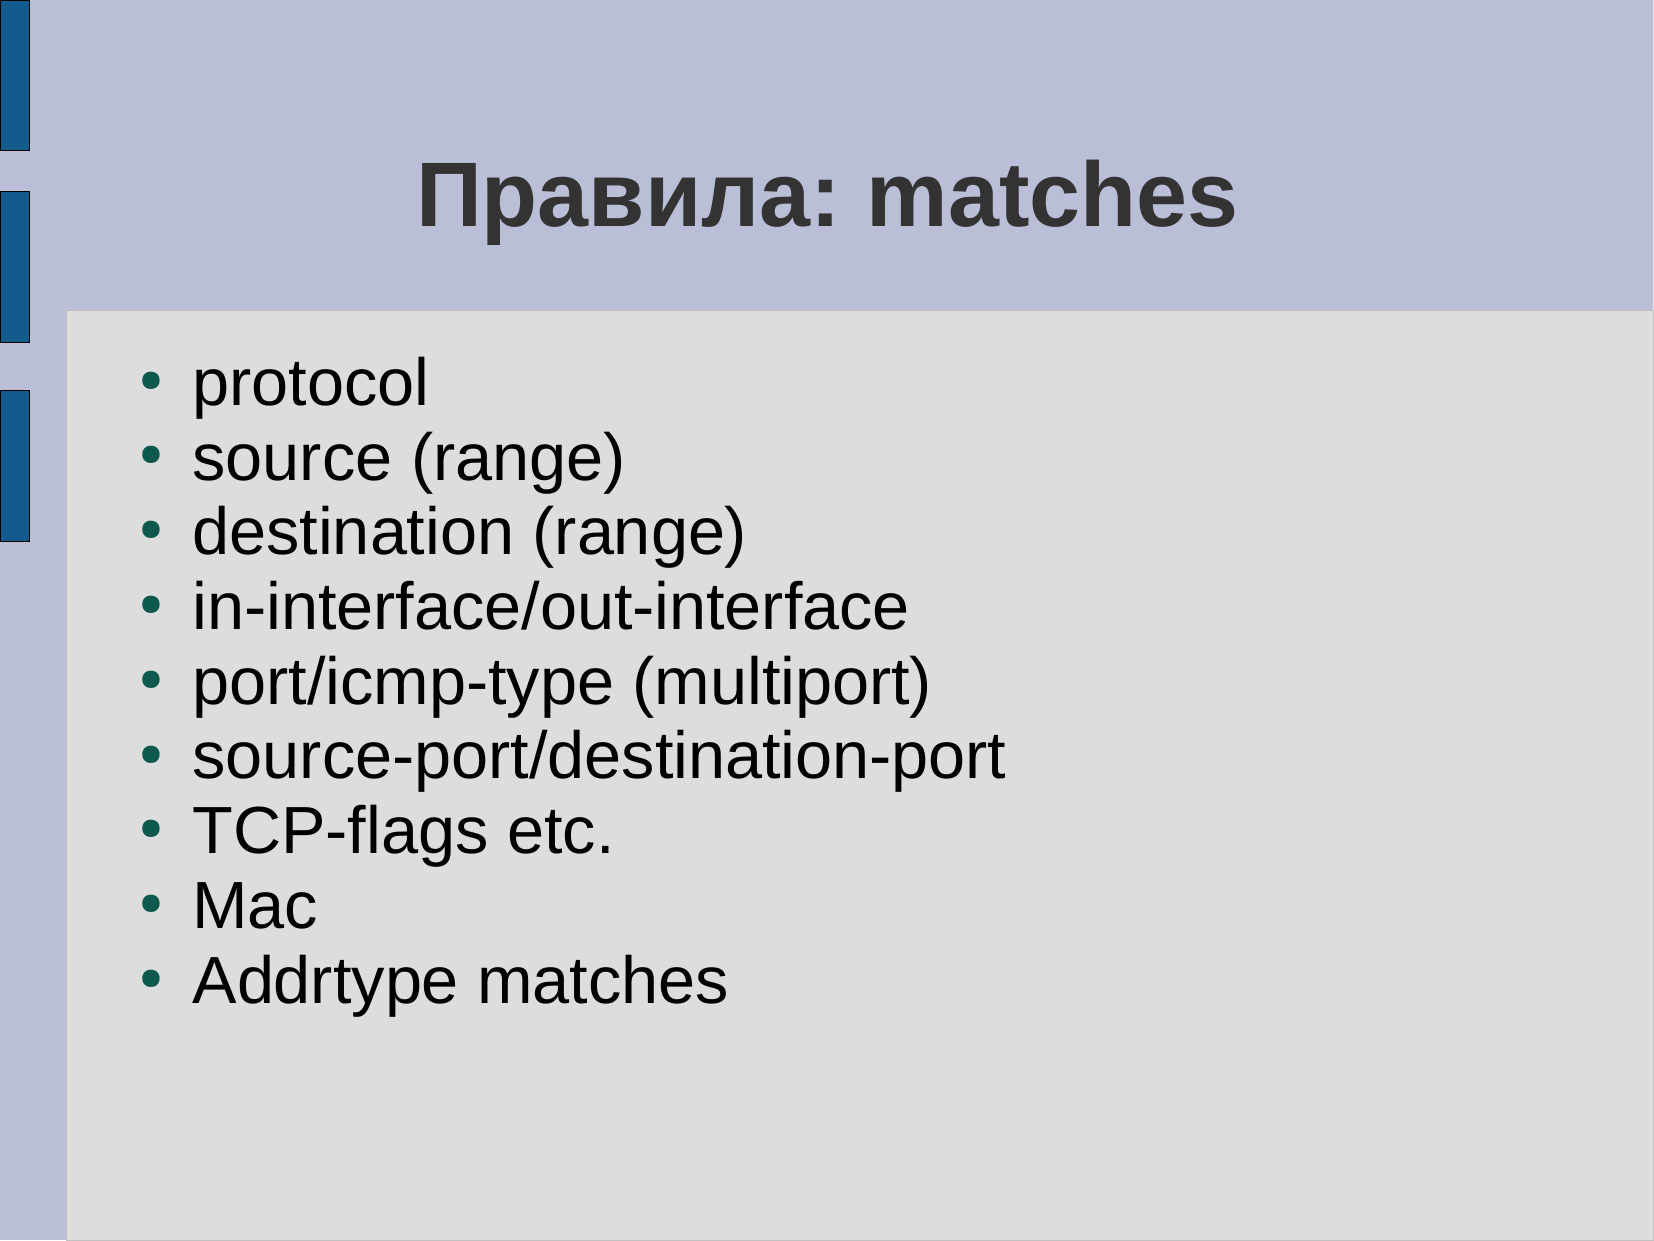

# Правила: matches
protocol
source (range)
destination (range)
in-interface/out-interface
port/icmp-type (multiport)
source-port/destination-port
TCP-flags etc.
Mac
Addrtype matches